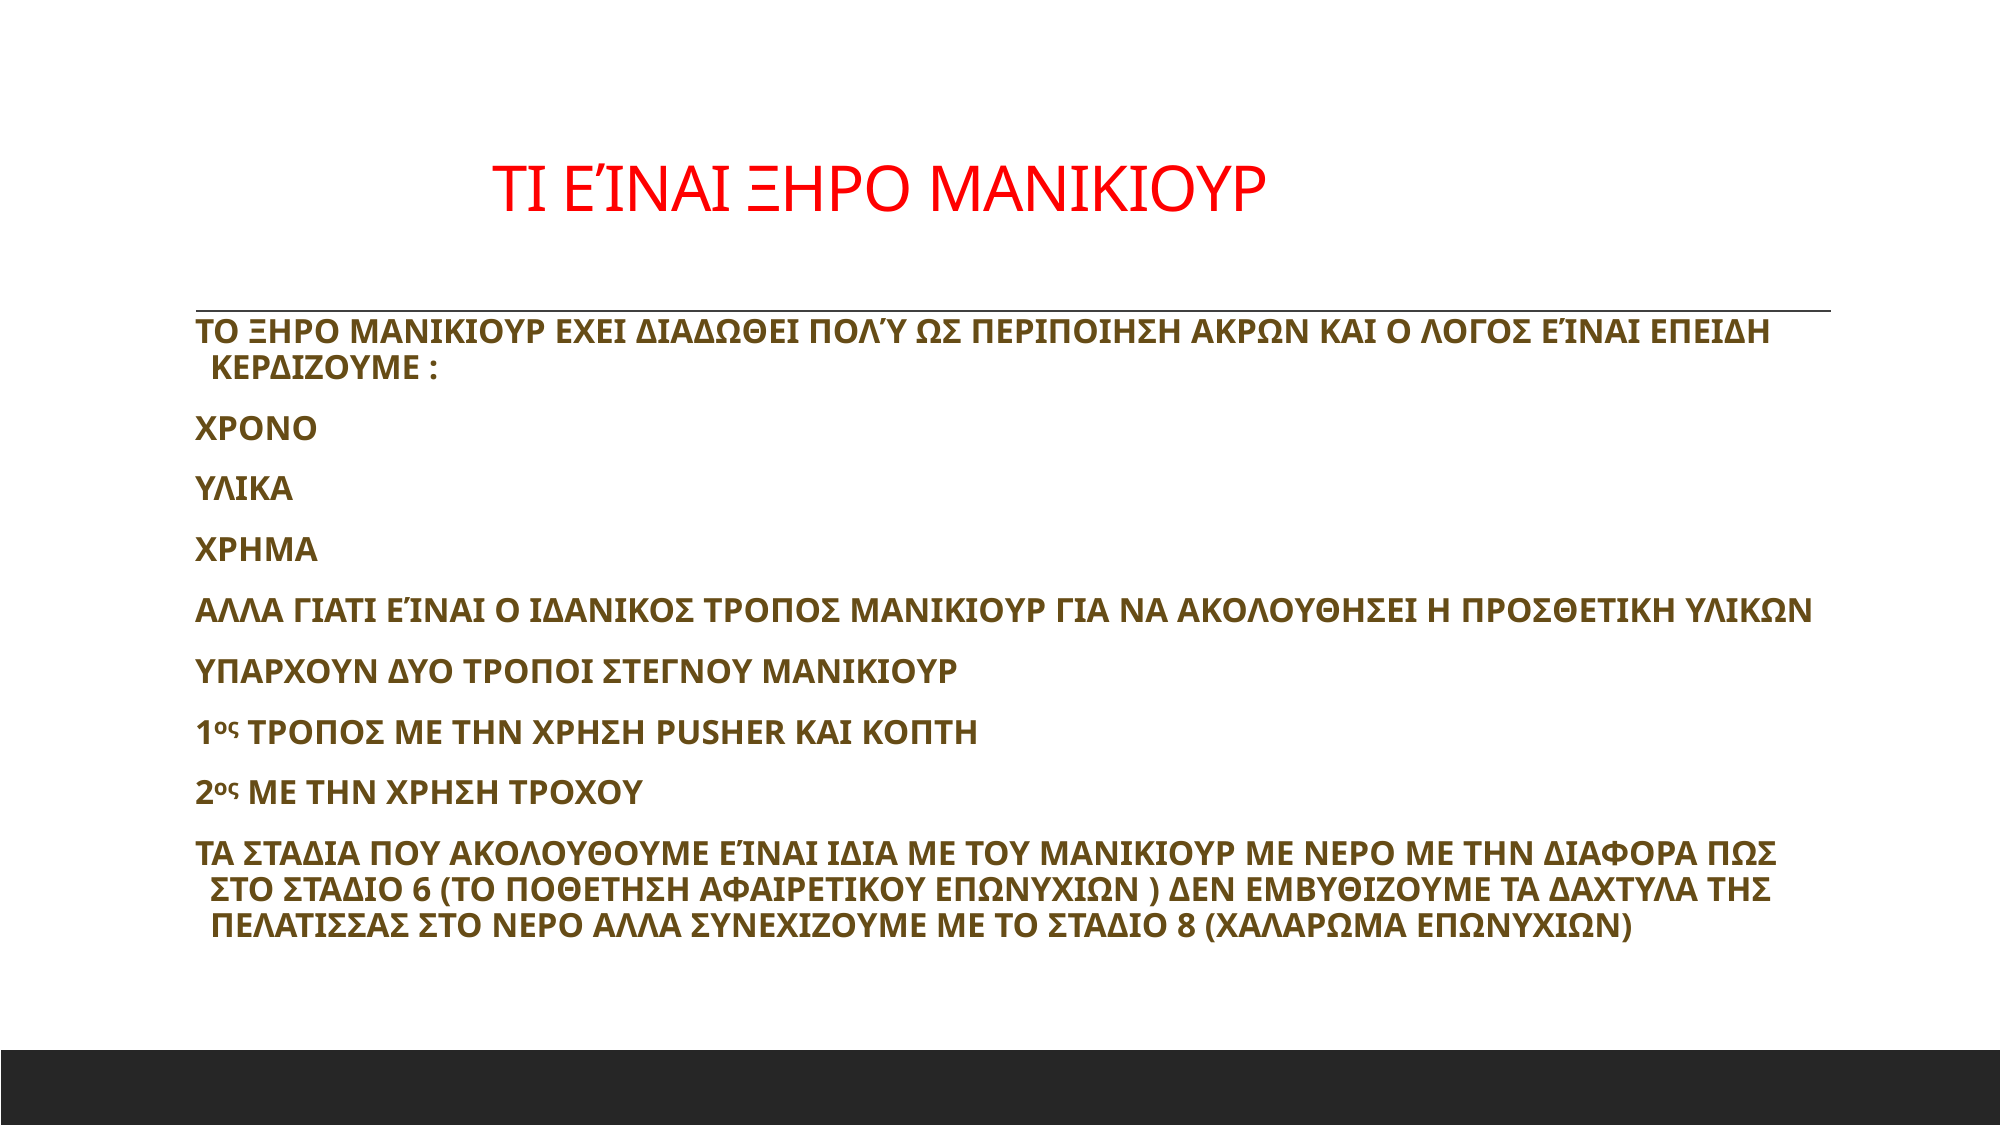

# ΤΙ ΕΊΝΑΙ ΞΗΡΟ ΜΑΝΙΚΙΟΥΡ
ΤΟ ΞΗΡΟ ΜΑΝΙΚΙΟΥΡ ΕΧΕΙ ΔΙΑΔΩΘΕΙ ΠΟΛΎ ΩΣ ΠΕΡΙΠΟΙΗΣΗ ΑΚΡΩΝ ΚΑΙ Ο ΛΟΓΟΣ ΕΊΝΑΙ ΕΠΕΙΔΗ ΚΕΡΔΙΖΟΥΜΕ :
ΧΡΟΝΟ
ΥΛΙΚΑ
ΧΡΗΜΑ
ΑΛΛΑ ΓΙΑΤΙ ΕΊΝΑΙ Ο ΙΔΑΝΙΚΟΣ ΤΡΟΠΟΣ ΜΑΝΙΚΙΟΥΡ ΓΙΑ ΝΑ ΑΚΟΛΟΥΘΗΣΕΙ Η ΠΡΟΣΘΕΤΙΚΗ ΥΛΙΚΩΝ
ΥΠΑΡΧΟΥΝ ΔΥΟ ΤΡΟΠΟΙ ΣΤΕΓΝΟΥ ΜΑΝΙΚΙΟΥΡ
1ος ΤΡΟΠΟΣ ΜΕ ΤΗΝ ΧΡΗΣΗ PUSHER KAI ΚΟΠΤΗ
2ος ΜΕ ΤΗΝ ΧΡΗΣΗ ΤΡΟΧΟΥ
ΤΑ ΣΤΑΔΙΑ ΠΟΥ ΑΚΟΛΟΥΘΟΥΜΕ ΕΊΝΑΙ ΙΔΙΑ ΜΕ ΤΟΥ ΜΑΝΙΚΙΟΥΡ ΜΕ ΝΕΡΟ ΜΕ ΤΗΝ ΔΙΑΦΟΡΑ ΠΩΣ ΣΤΟ ΣΤΑΔΙΟ 6 (ΤΟ ΠΟΘΕΤΗΣΗ ΑΦΑΙΡΕΤΙΚΟΥ ΕΠΩΝΥΧΙΩΝ ) ΔΕΝ ΕΜΒΥΘΙΖΟΥΜΕ ΤΑ ΔΑΧΤΥΛΑ ΤΗΣ ΠΕΛΑΤΙΣΣΑΣ ΣΤΟ ΝΕΡΟ ΑΛΛΑ ΣΥΝΕΧΙΖΟΥΜΕ ΜΕ ΤΟ ΣΤΑΔΙΟ 8 (ΧΑΛΑΡΩΜΑ ΕΠΩΝΥΧΙΩΝ)